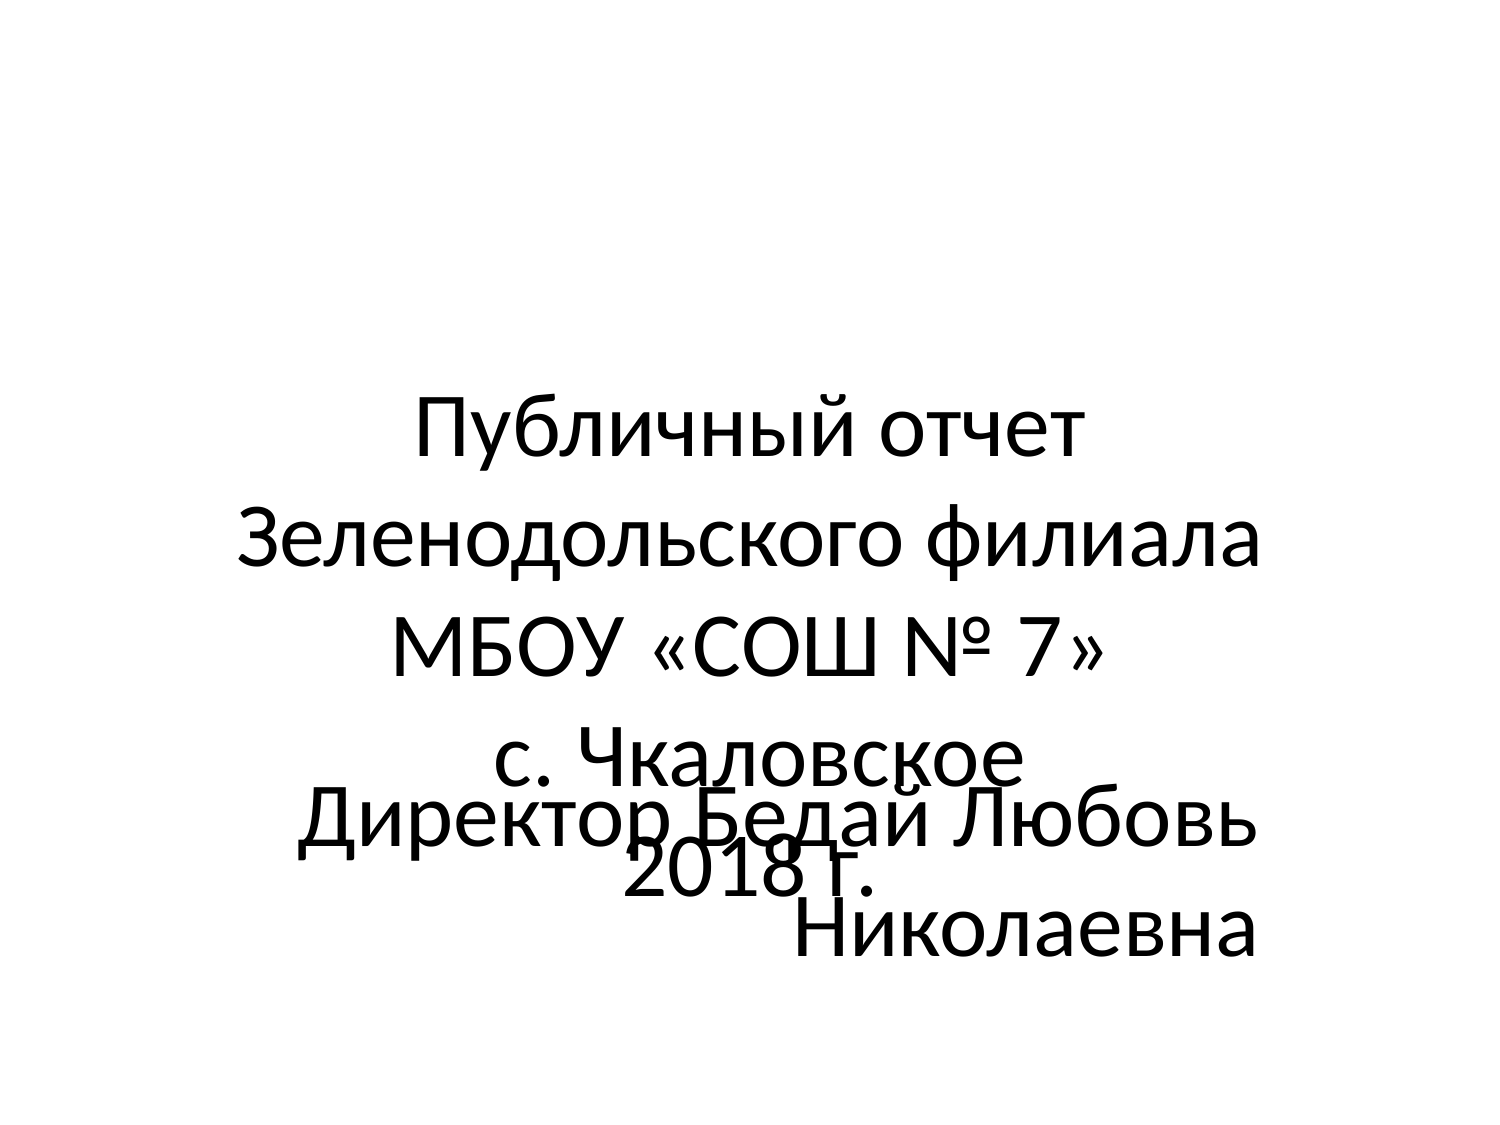

# Публичный отчет Зеленодольского филиала МБОУ «СОШ № 7» с. Чкаловское 2018 г.
Директор Бедай Любовь Николаевна